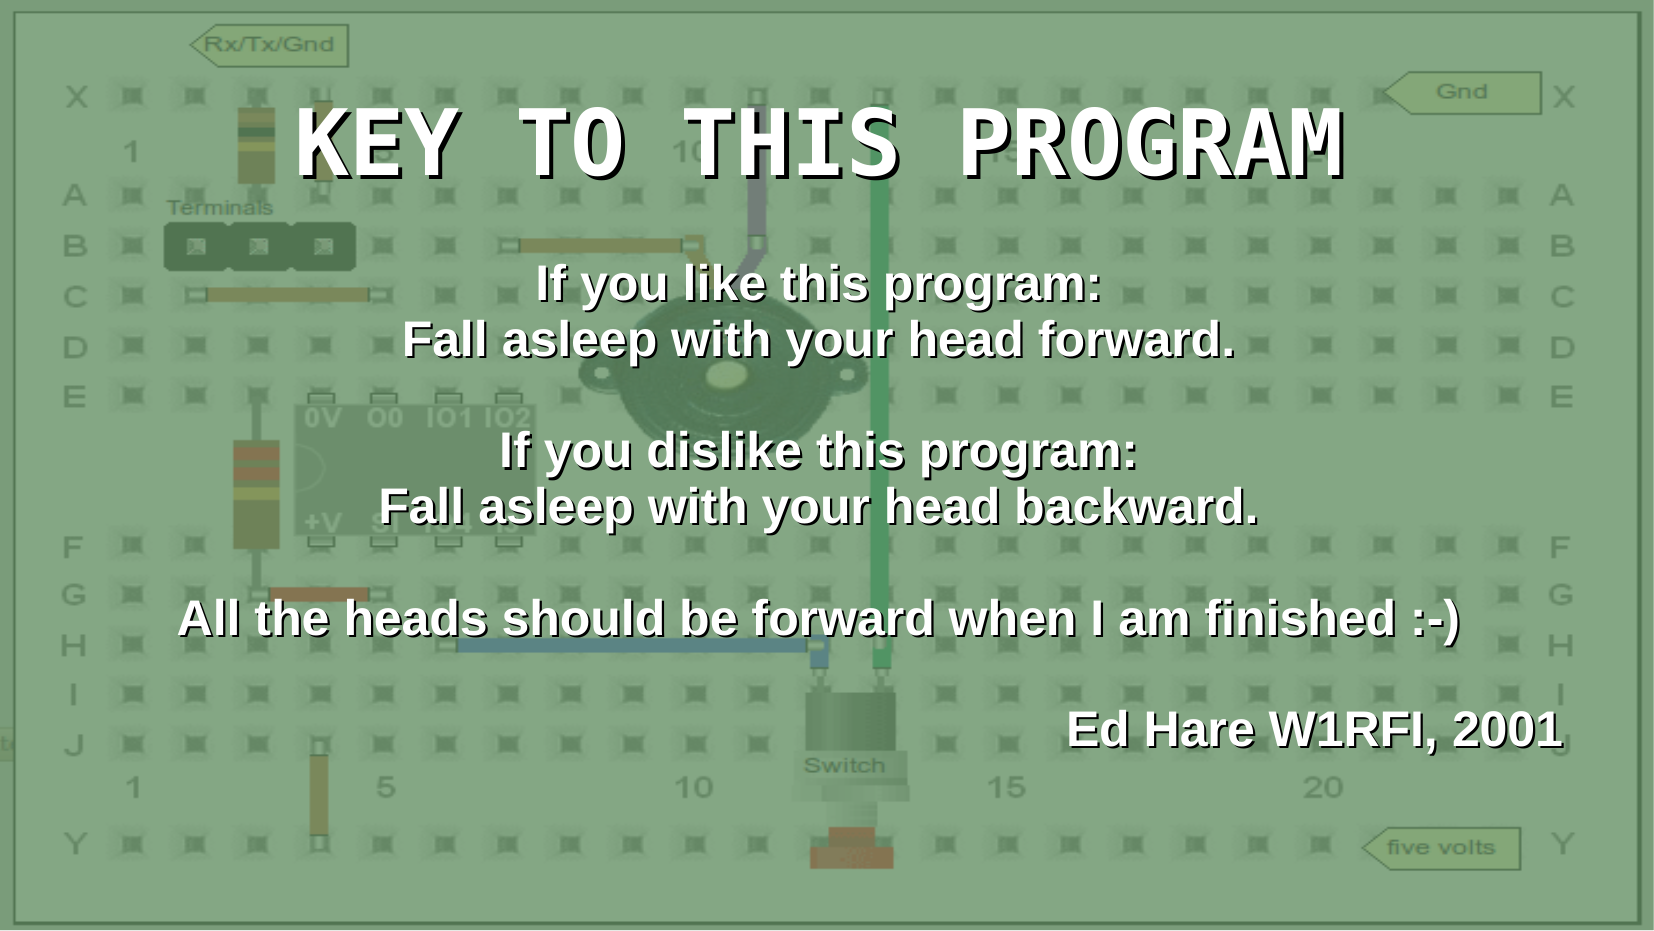

# KEY TO THIS PROGRAM
If you like this program:
Fall asleep with your head forward.
If you dislike this program:
Fall asleep with your head backward.
All the heads should be forward when I am finished :-)
Ed Hare W1RFI, 2001